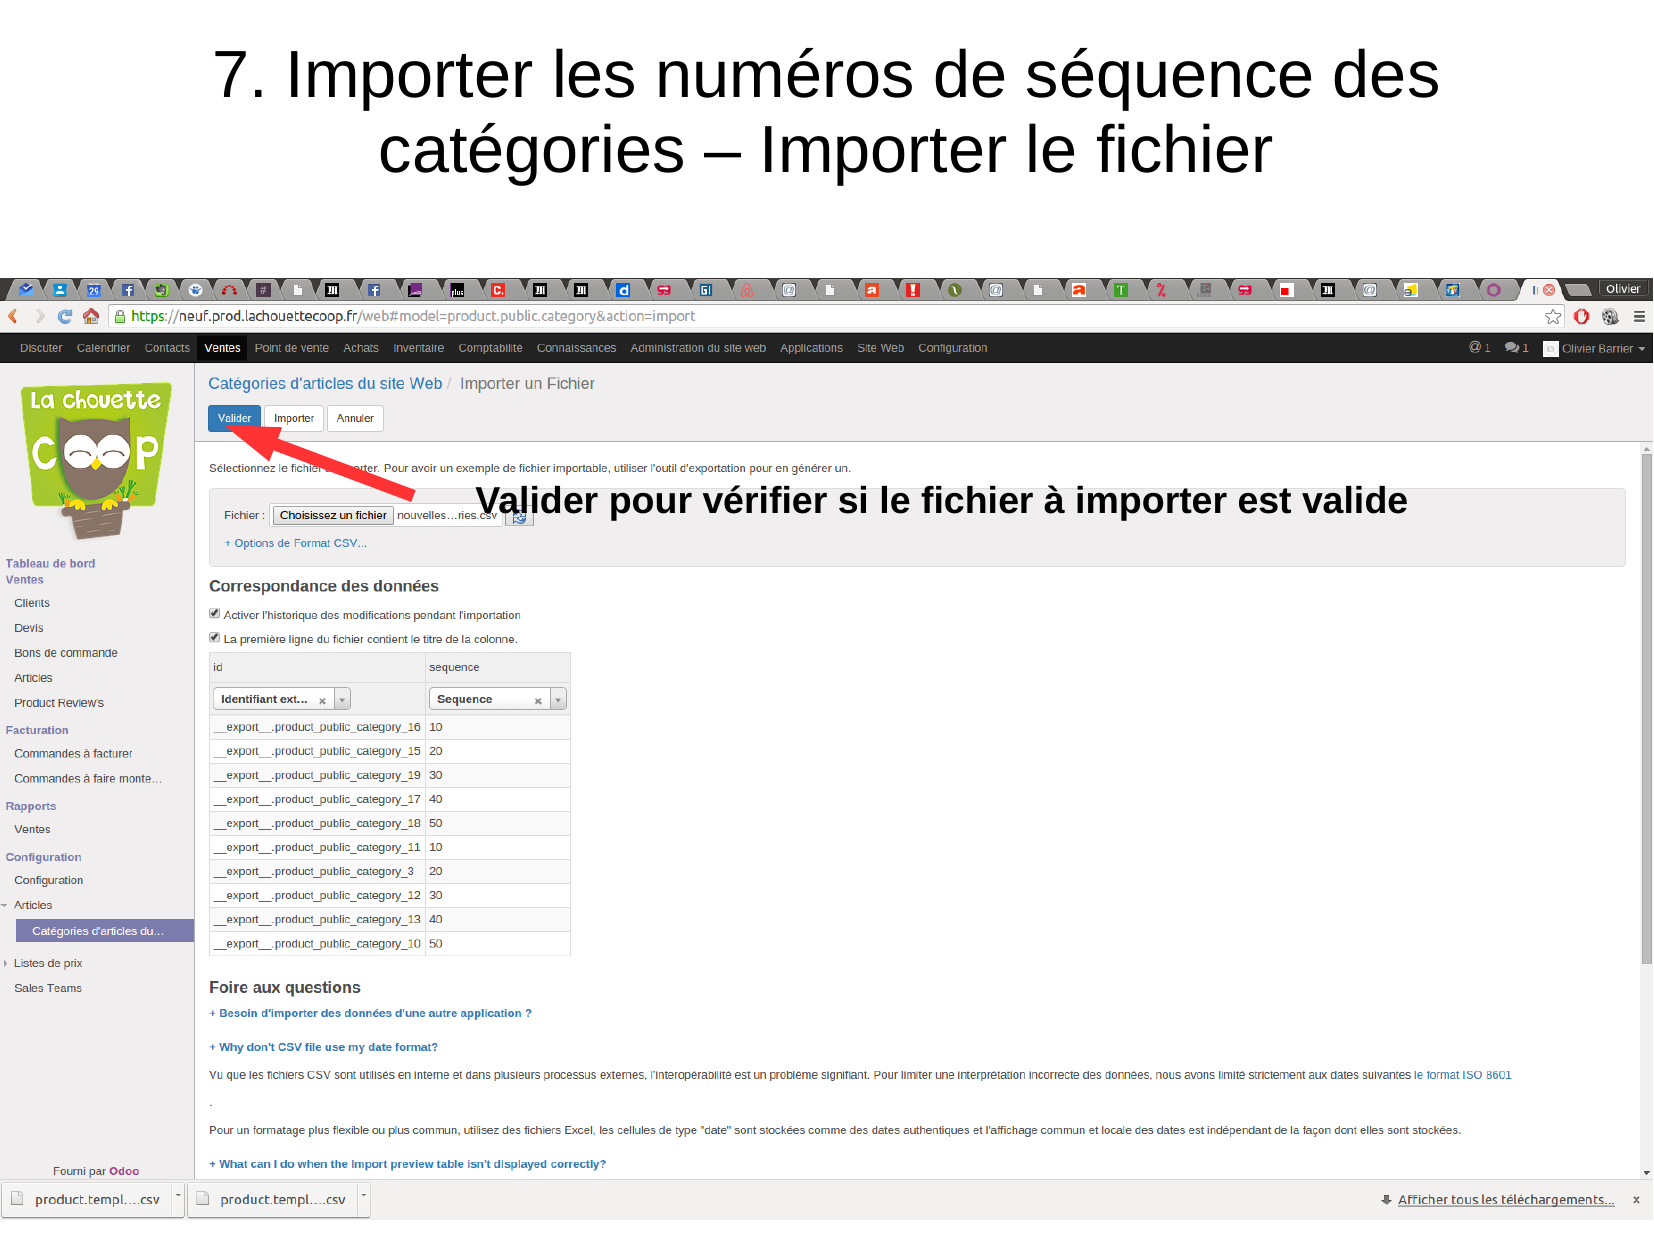

# 7. Importer les numéros de séquence des catégories – Importer le fichier
Valider pour vérifier si le fichier à importer est valide